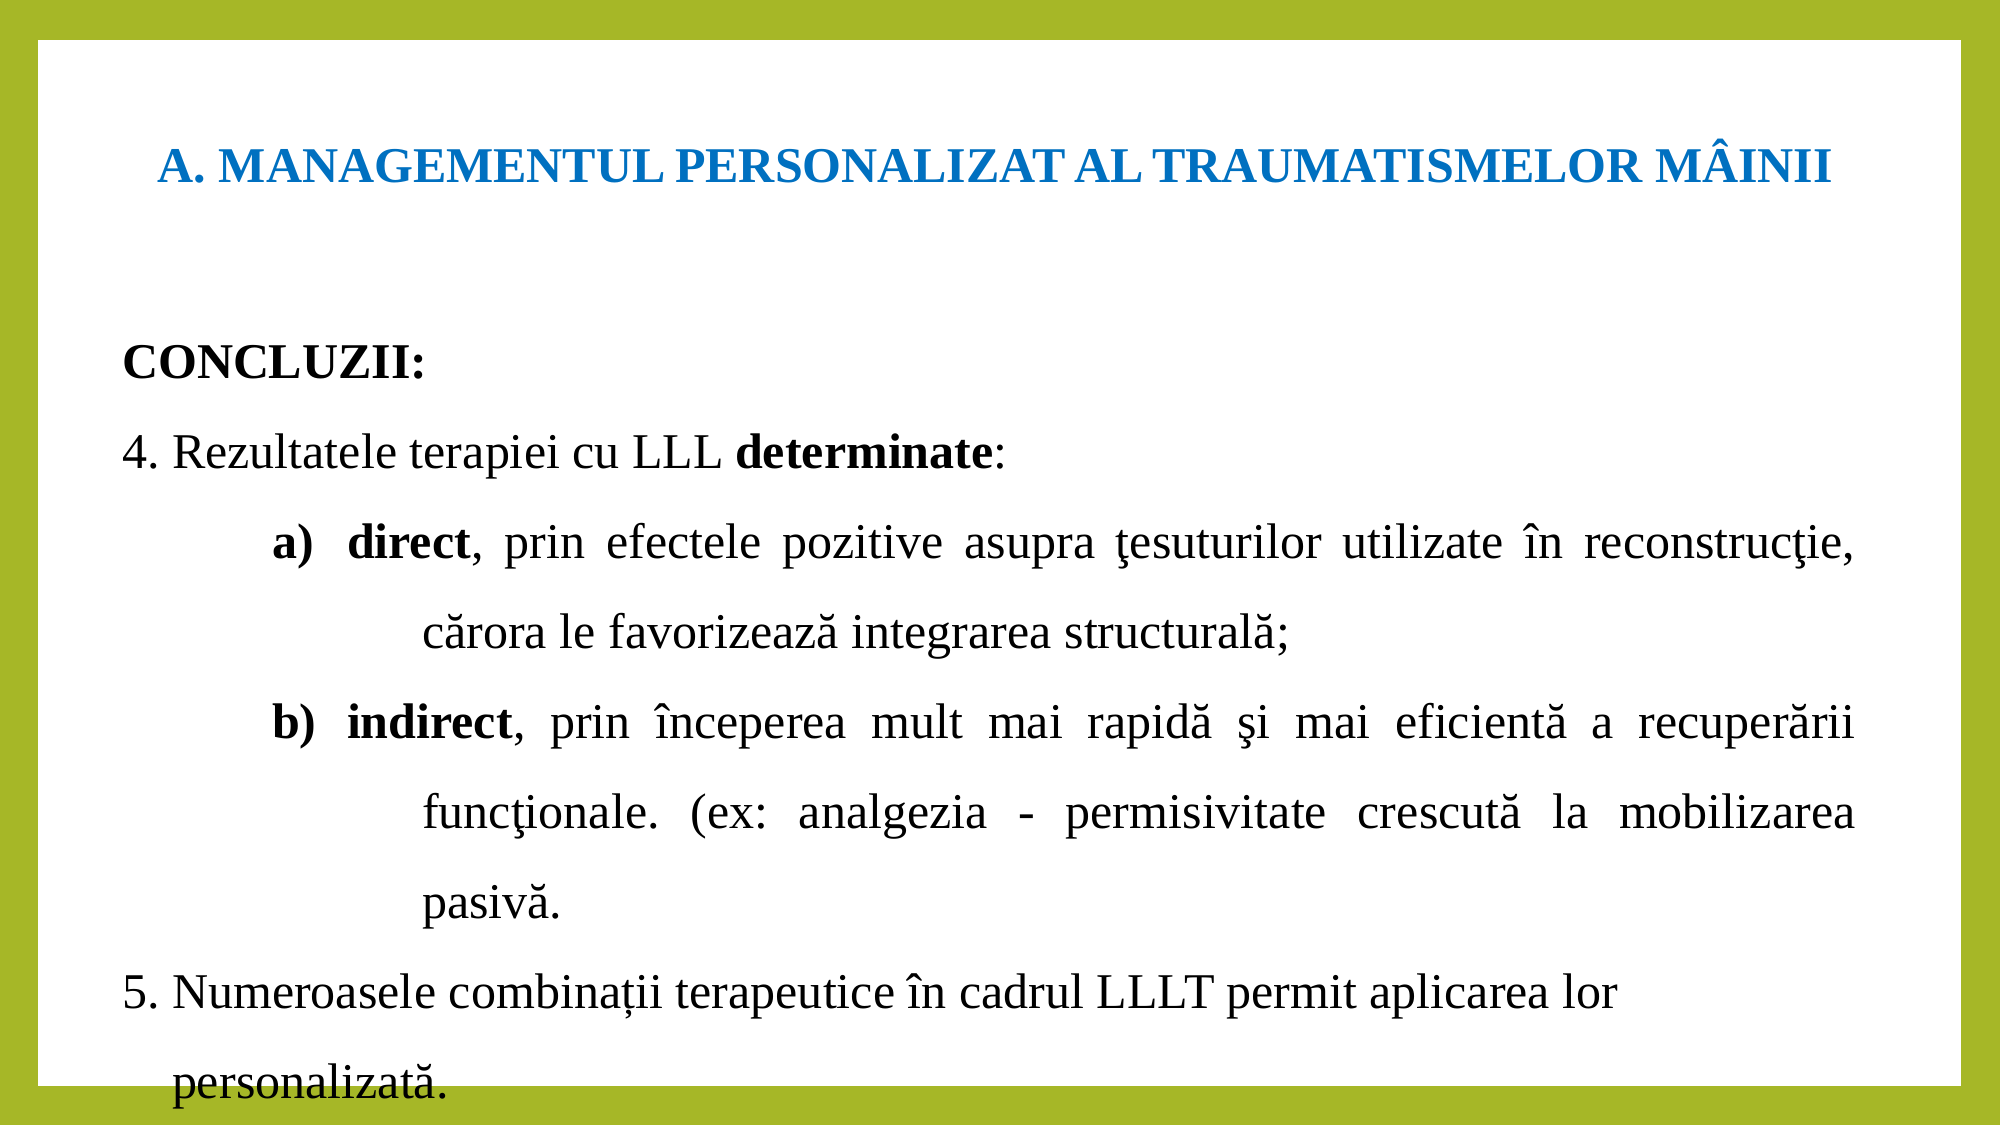

# A. MANAGEMENTUL PERSONALIZAT AL TRAUMATISMELOR MÂINII
CONCLUZII:
4. Rezultatele terapiei cu LLL determinate:
direct, prin efectele pozitive asupra ţesuturilor utilizate în reconstrucţie, cărora le favorizează integrarea structurală;
indirect, prin începerea mult mai rapidă şi mai eficientă a recuperării funcţionale. (ex: analgezia - permisivitate crescută la mobilizarea pasivă.
5. Numeroasele combinații terapeutice în cadrul LLLT permit aplicarea lor
 personalizată.